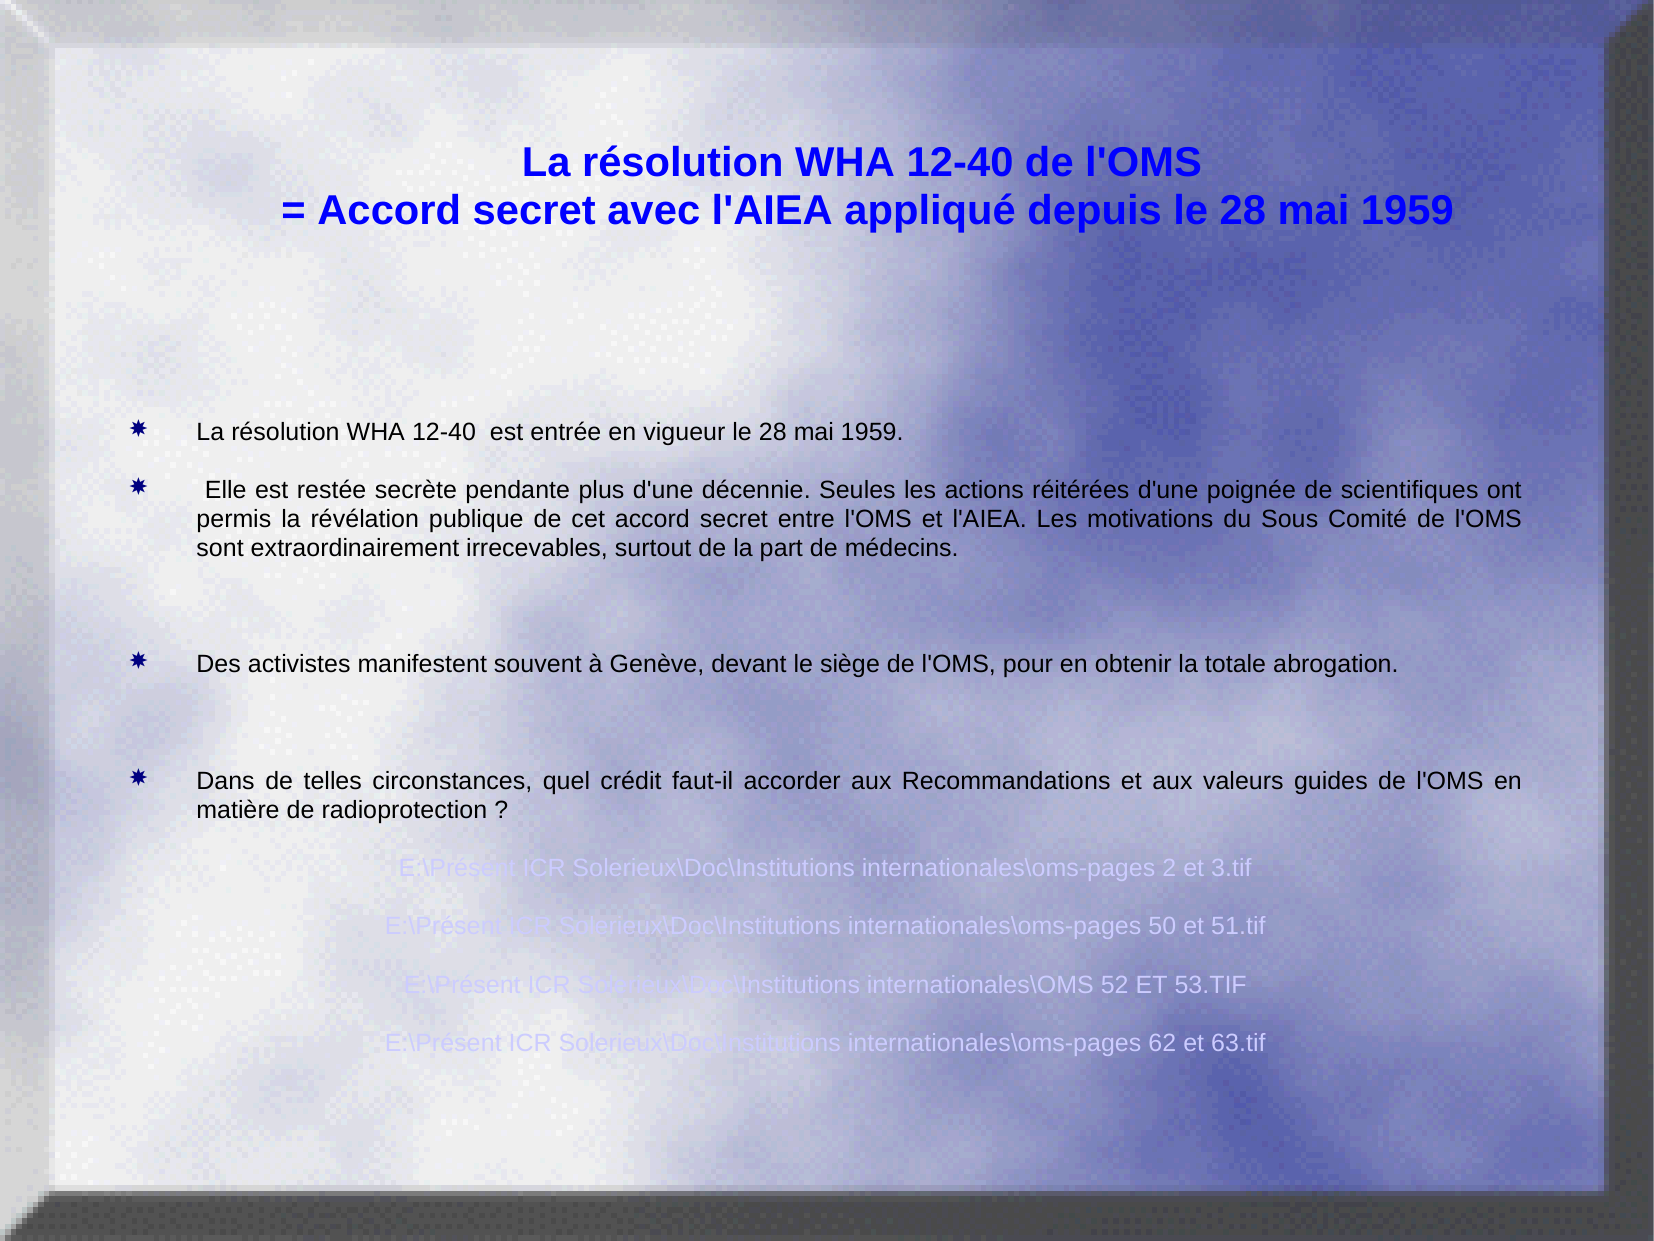

# La résolution WHA 12-40 de l'OMS = Accord secret avec l'AIEA appliqué depuis le 28 mai 1959
La résolution WHA 12-40 est entrée en vigueur le 28 mai 1959.
 Elle est restée secrète pendante plus d'une décennie. Seules les actions réitérées d'une poignée de scientifiques ont permis la révélation publique de cet accord secret entre l'OMS et l'AIEA. Les motivations du Sous Comité de l'OMS sont extraordinairement irrecevables, surtout de la part de médecins.
Des activistes manifestent souvent à Genève, devant le siège de l'OMS, pour en obtenir la totale abrogation.
Dans de telles circonstances, quel crédit faut-il accorder aux Recommandations et aux valeurs guides de l'OMS en matière de radioprotection ?
E:\Présent ICR Solerieux\Doc\Institutions internationales\oms-pages 2 et 3.tif
E:\Présent ICR Solerieux\Doc\Institutions internationales\oms-pages 50 et 51.tif
E:\Présent ICR Solerieux\Doc\Institutions internationales\OMS 52 ET 53.TIF
E:\Présent ICR Solerieux\Doc\Institutions internationales\oms-pages 62 et 63.tif